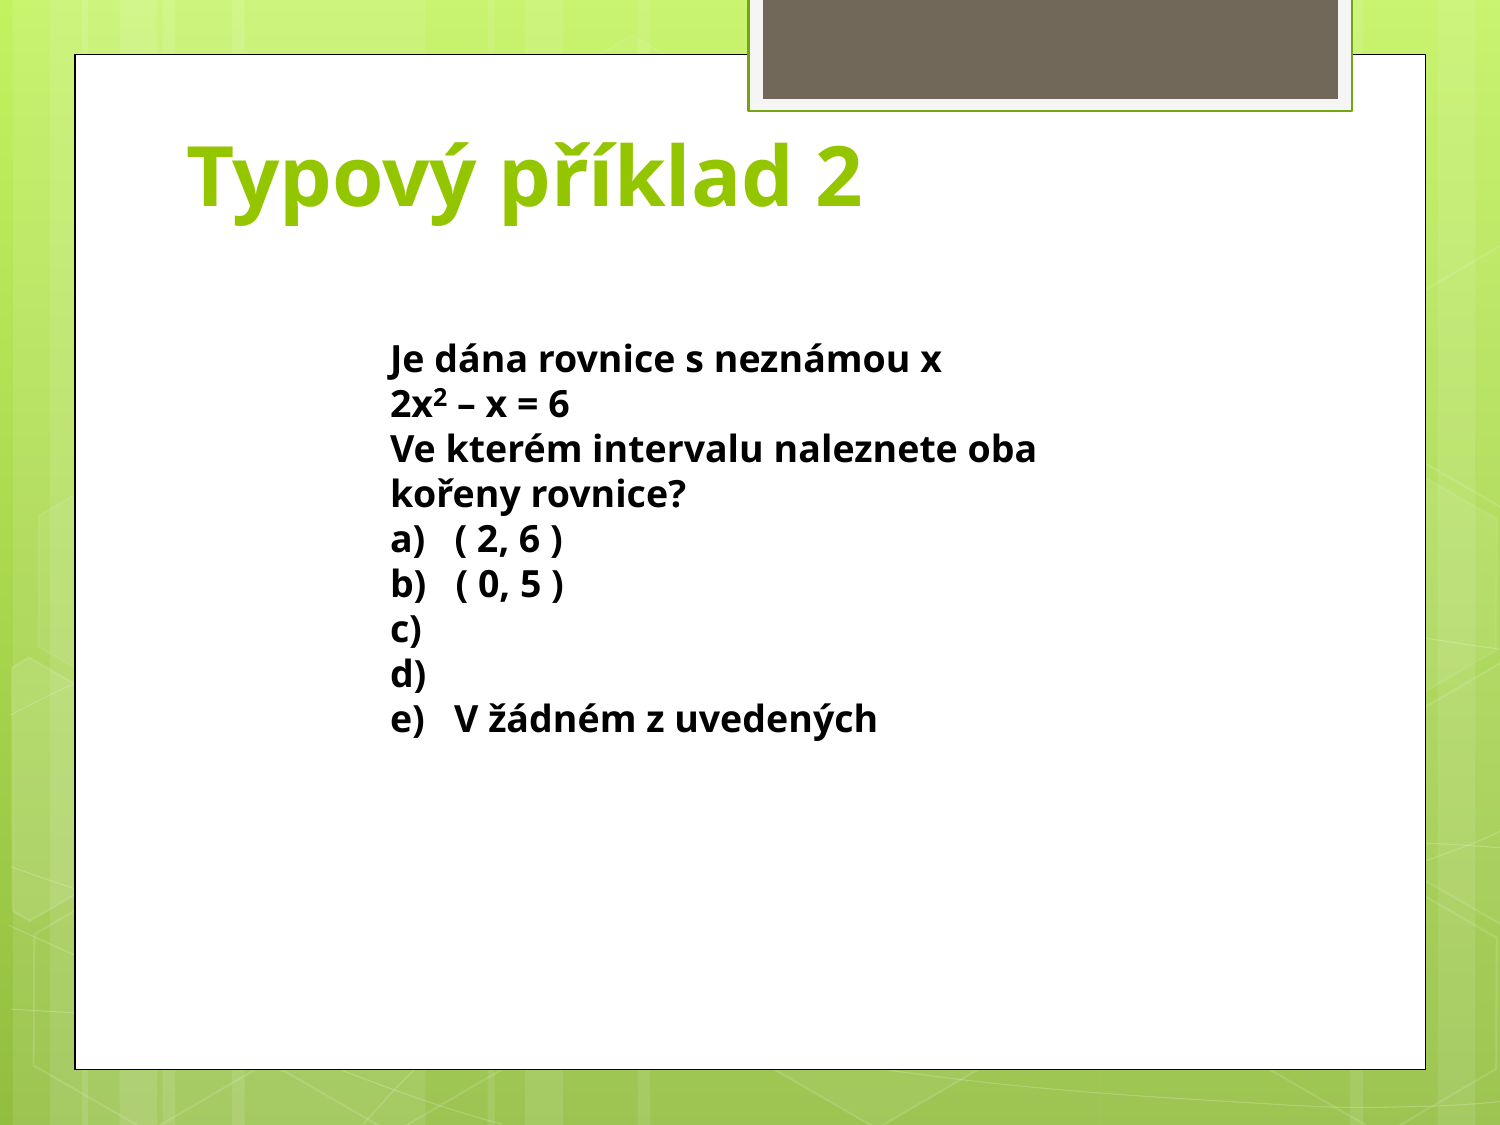

# Typový příklad 2
Je dána rovnice s neznámou x
2x2 – x = 6
Ve kterém intervalu naleznete oba kořeny rovnice?
a) ( 2, 6 )
b) ( 0, 5 )
c)
d)
e) V žádném z uvedených